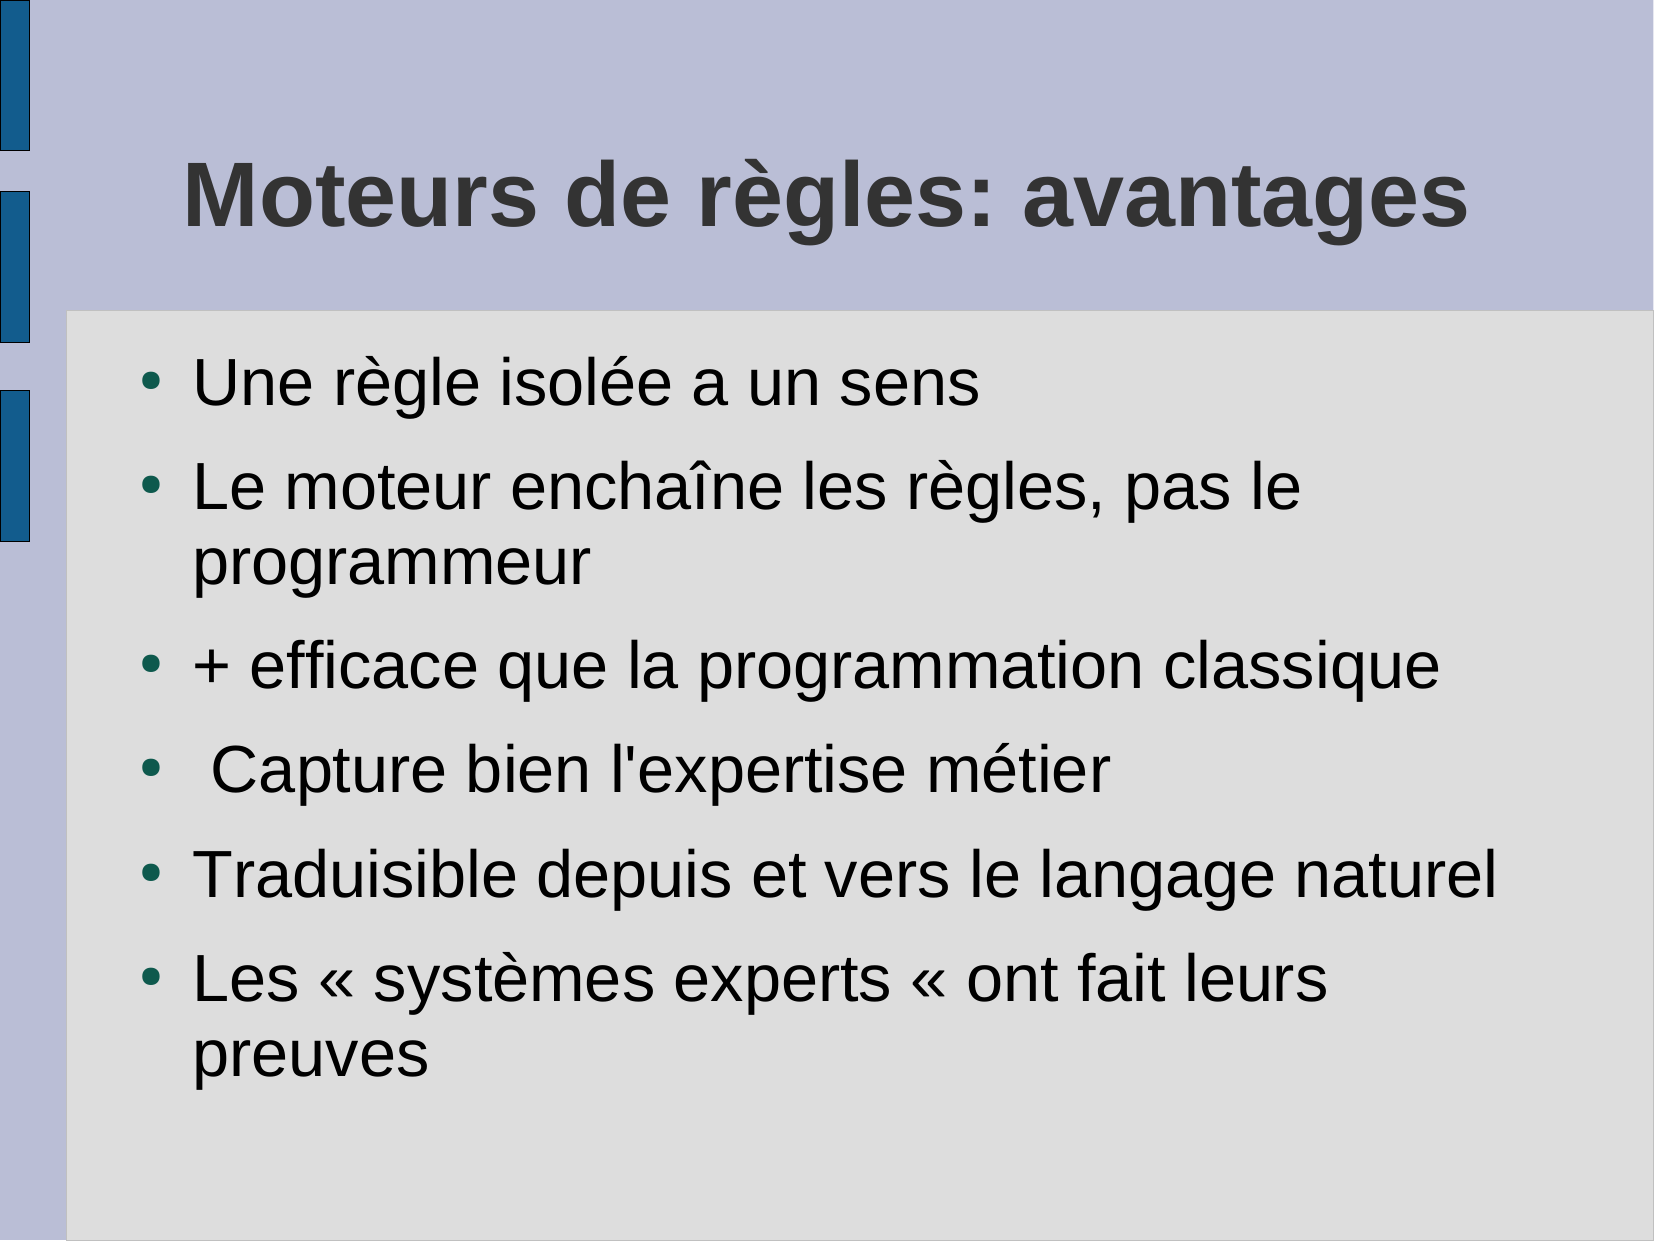

# Moteurs de règles: avantages
Une règle isolée a un sens
Le moteur enchaîne les règles, pas le programmeur
+ efficace que la programmation classique
 Capture bien l'expertise métier
Traduisible depuis et vers le langage naturel
Les « systèmes experts « ont fait leurs preuves